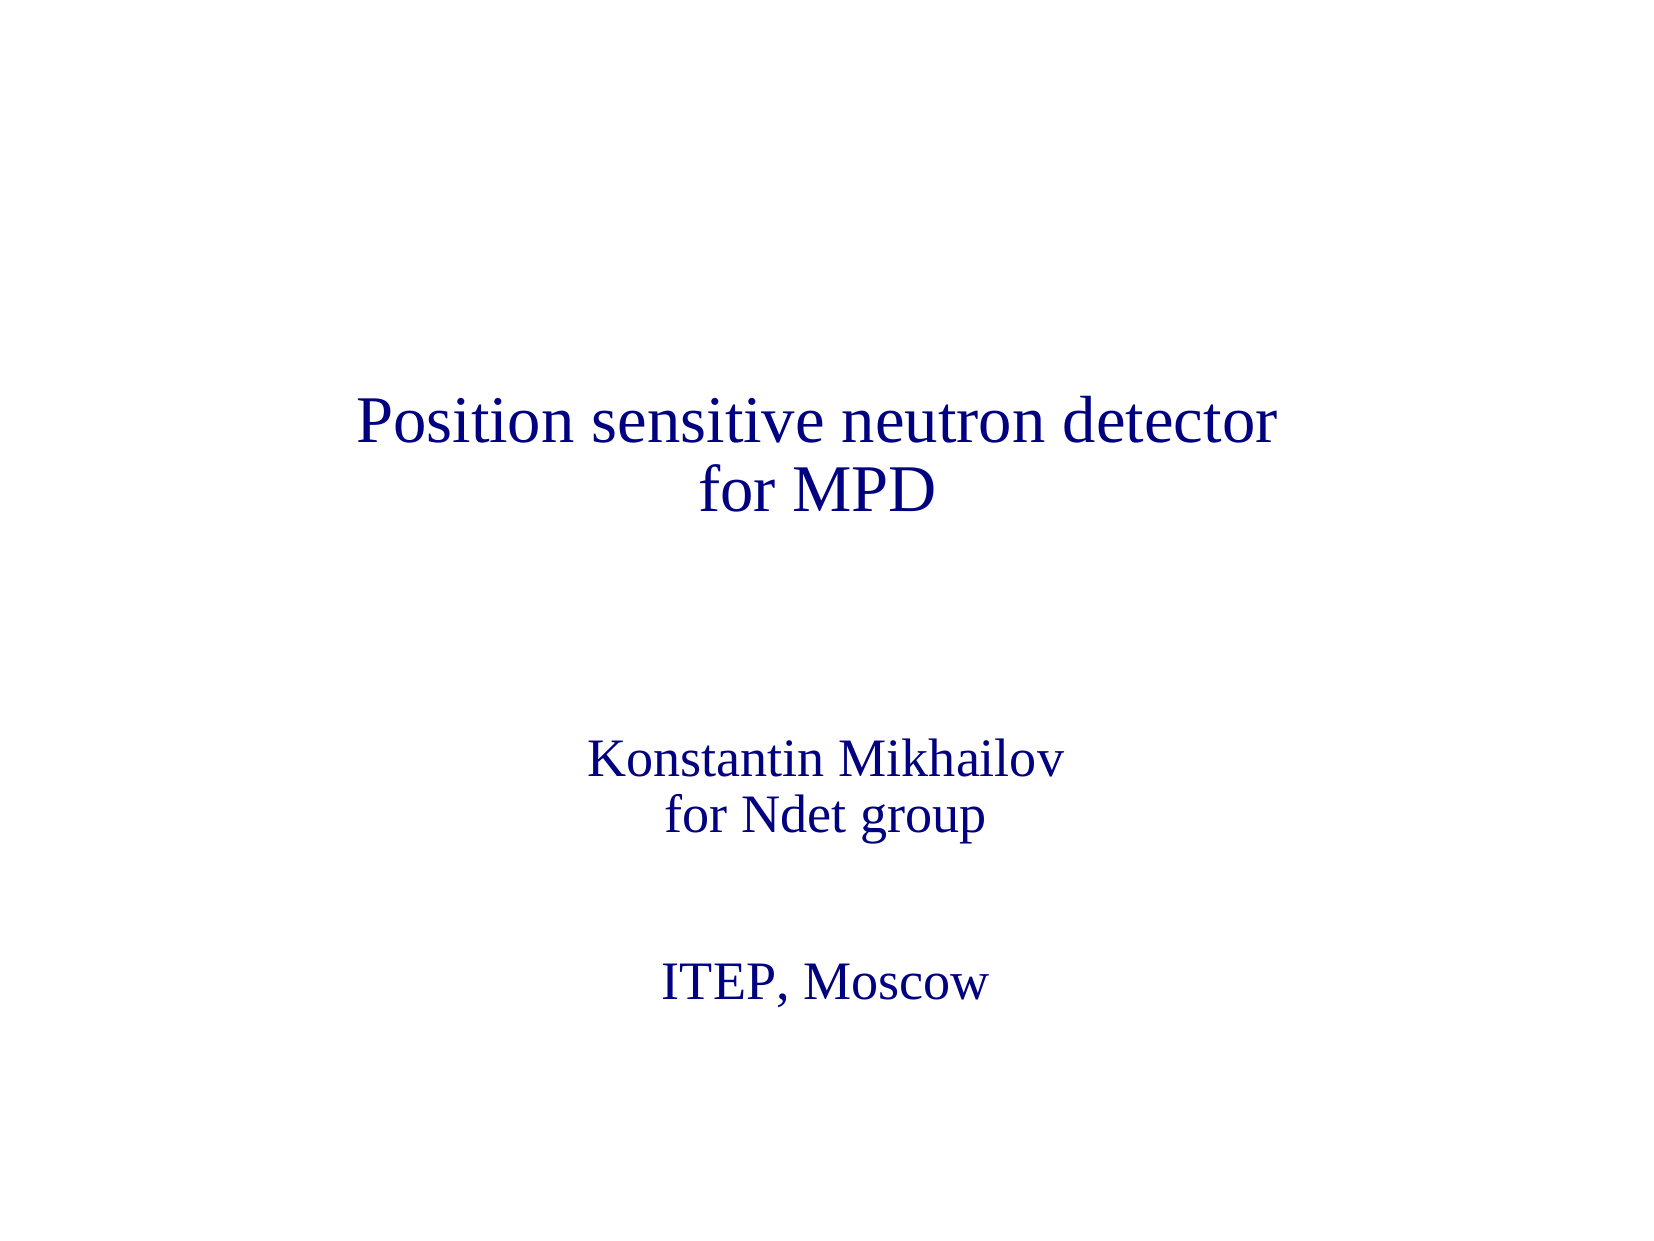

Position sensitive neutron detector
for MPD
Konstantin Mikhailov
for Ndet group
ITEP, Moscow